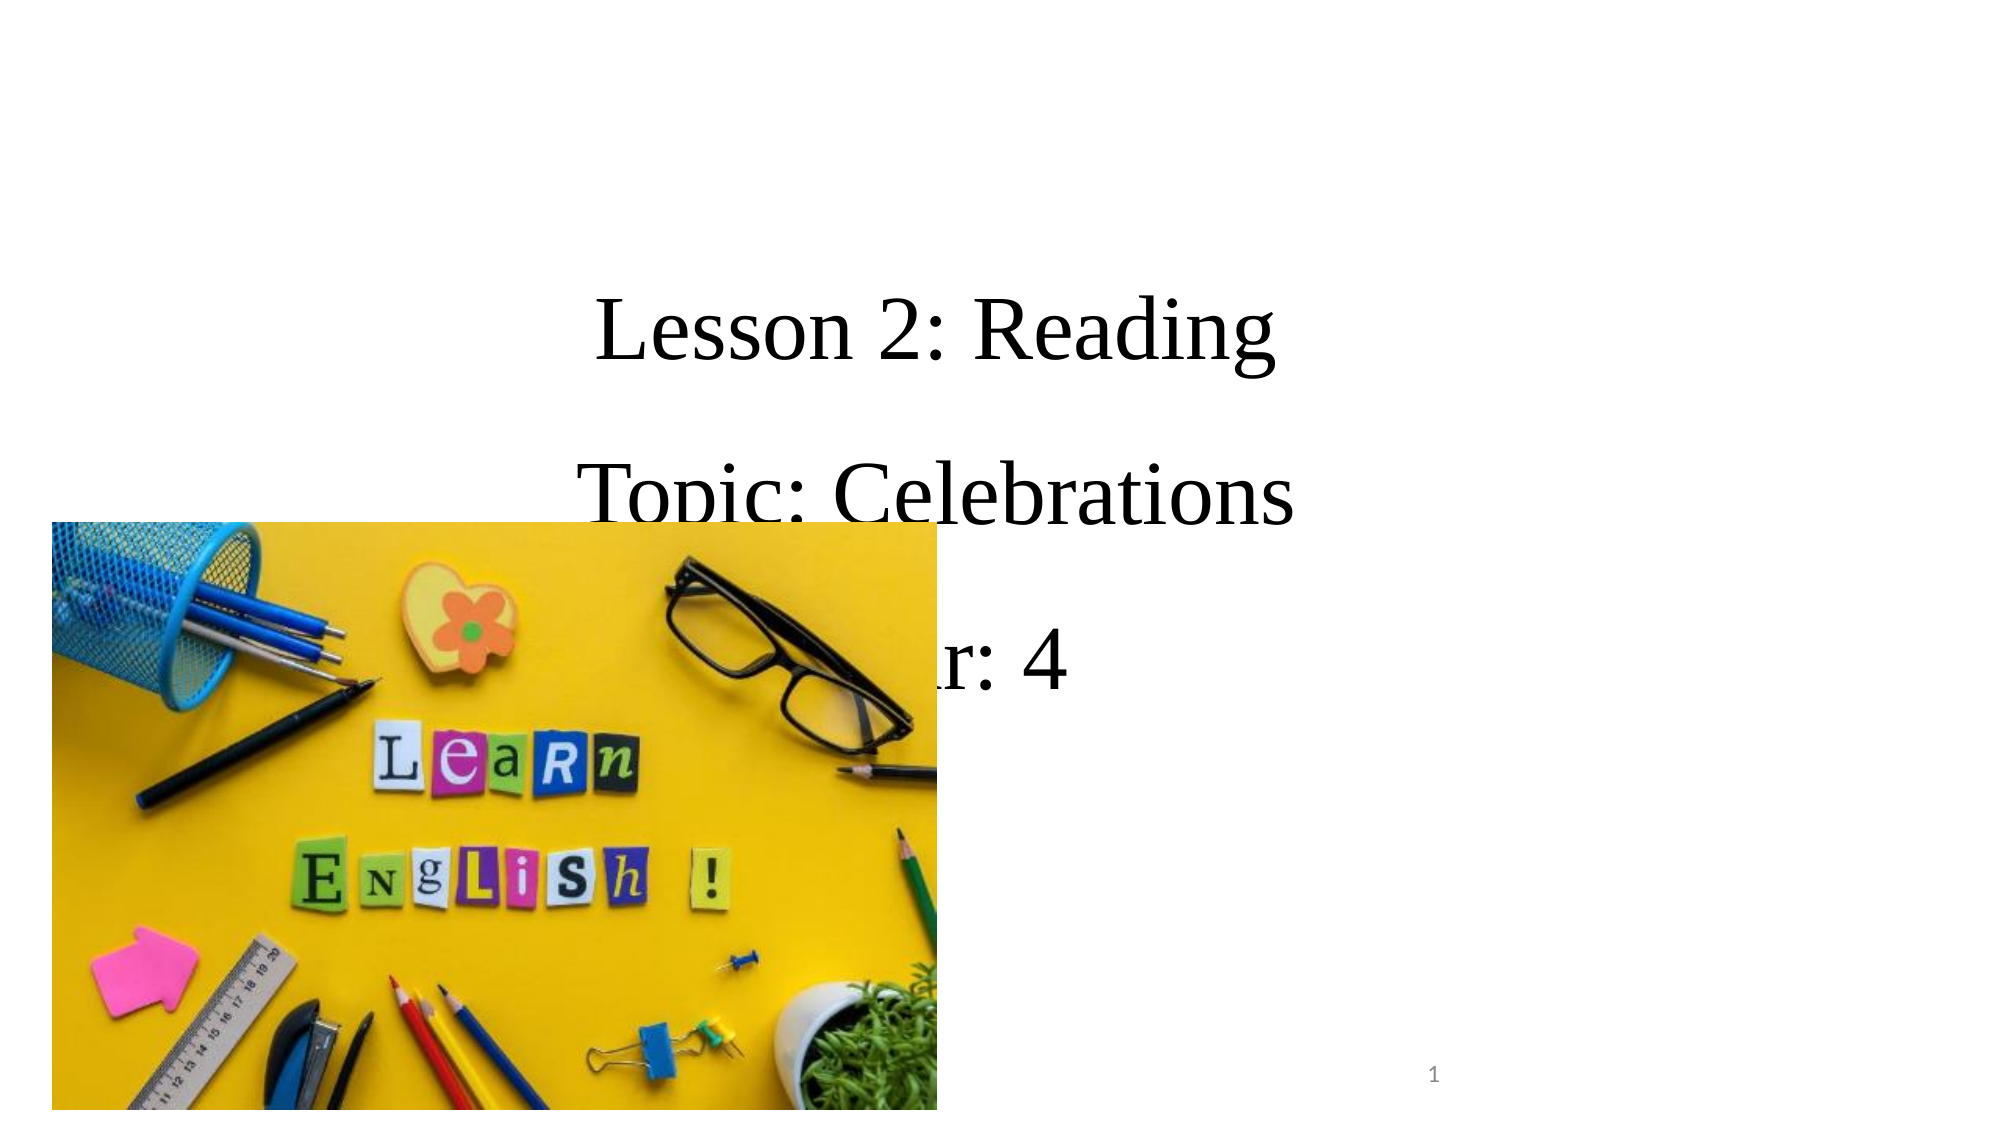

# Lesson 2: Reading Topic: Celebrations Year: 4